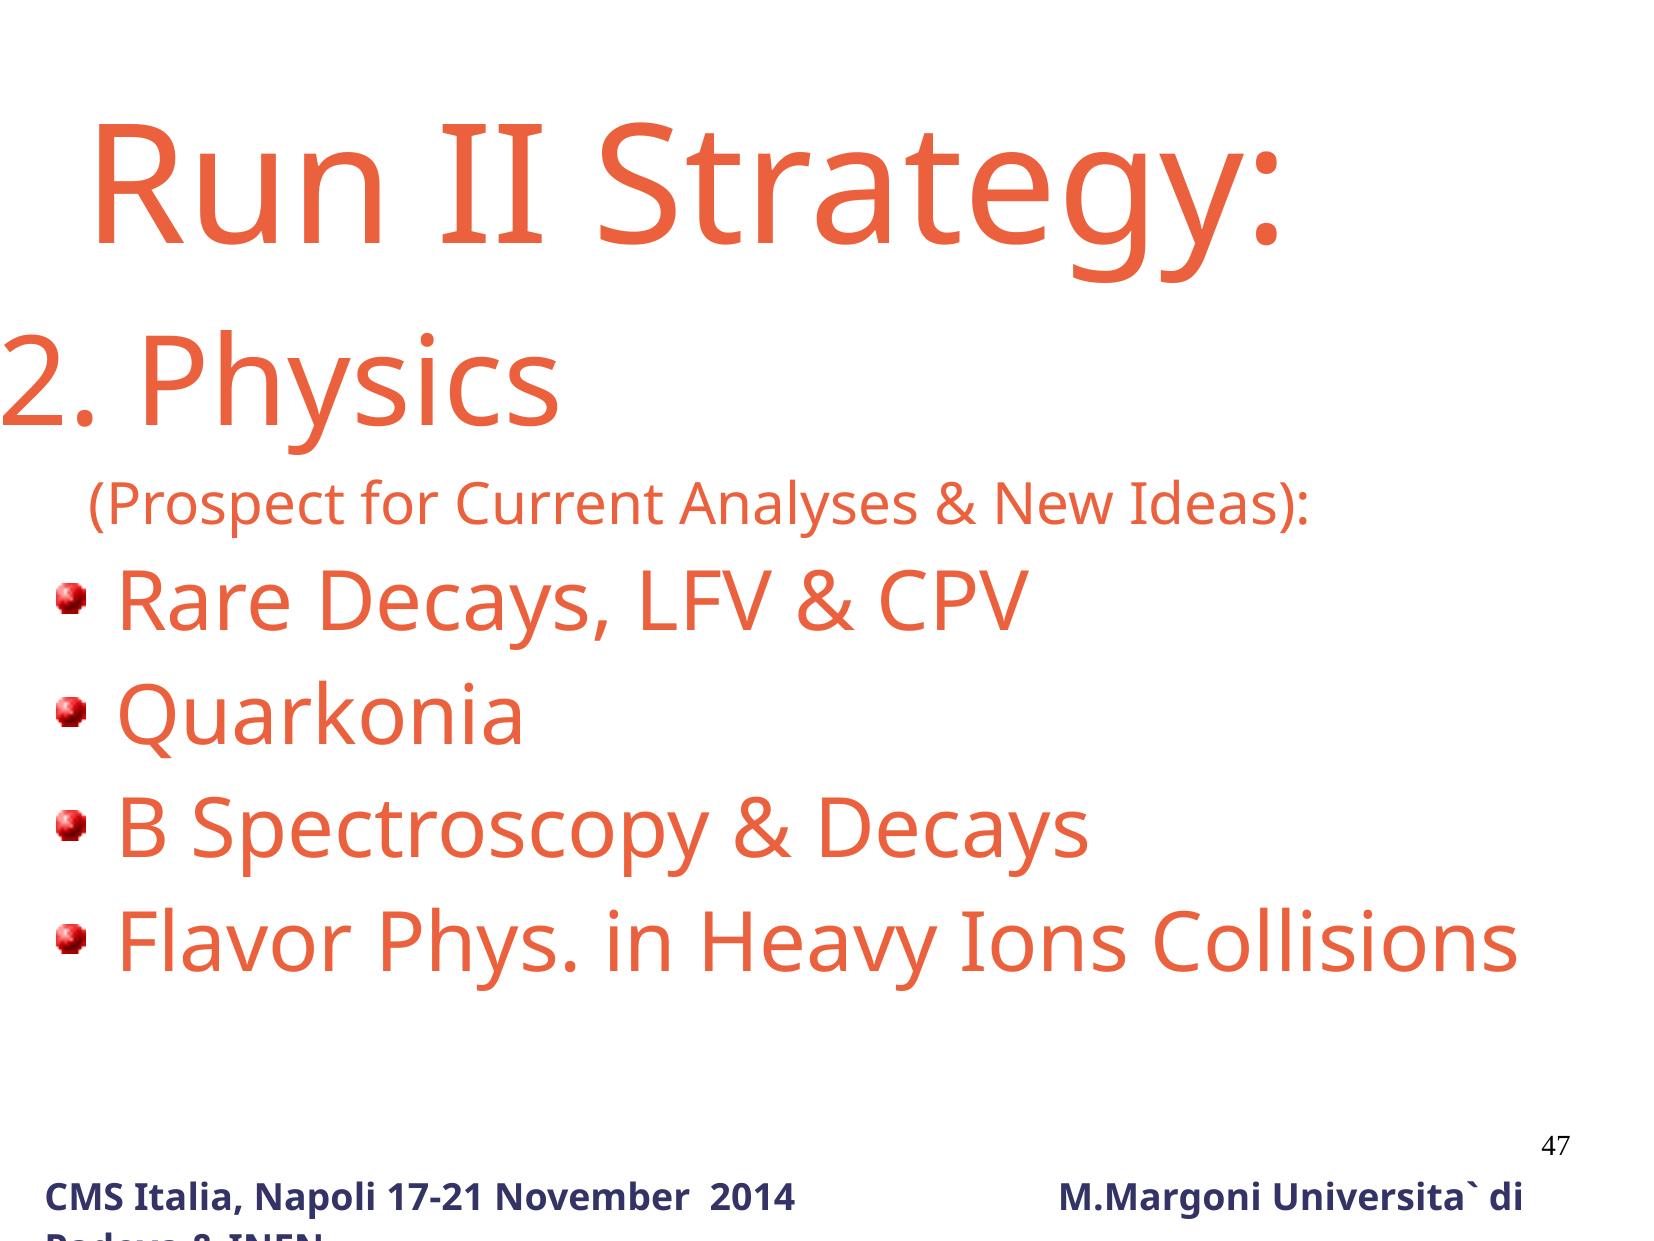

Run II Strategy:
2. Physics
 (Prospect for Current Analyses & New Ideas):
Rare Decays, LFV & CPV
Quarkonia
B Spectroscopy & Decays
Flavor Phys. in Heavy Ions Collisions
47
CMS Italia, Napoli 17-21 November 2014 M.Margoni Universita` di Padova & INFN